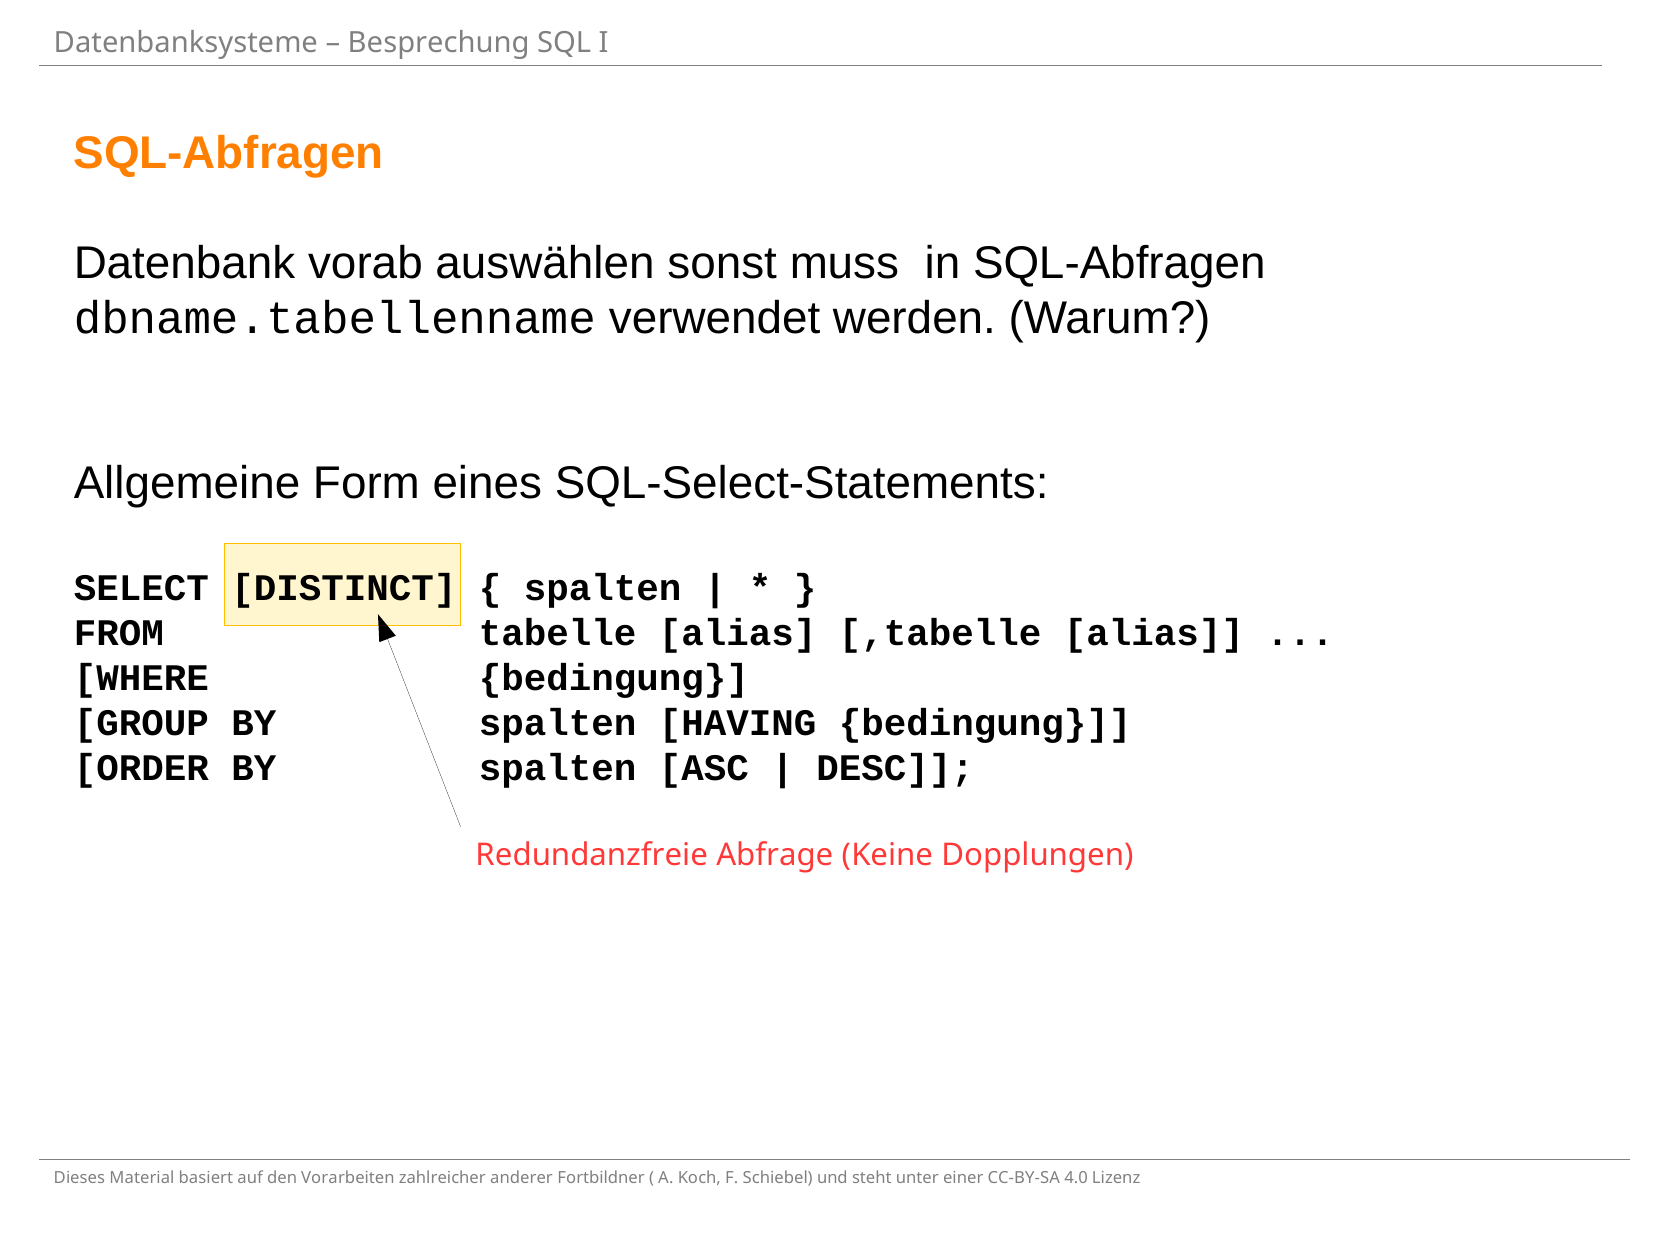

Datenbanksysteme – Besprechung SQL I
SQL-Abfragen
Datenbank vorab auswählen sonst muss in SQL-Abfragen dbname.tabellenname verwendet werden. (Warum?)
Allgemeine Form eines SQL-Select-Statements:
SELECT [DISTINCT] { spalten | * }
FROM tabelle [alias] [,tabelle [alias]] ...
[WHERE {bedingung}]
[GROUP BY spalten [HAVING {bedingung}]]
[ORDER BY spalten [ASC | DESC]];
Redundanzfreie Abfrage (Keine Dopplungen)